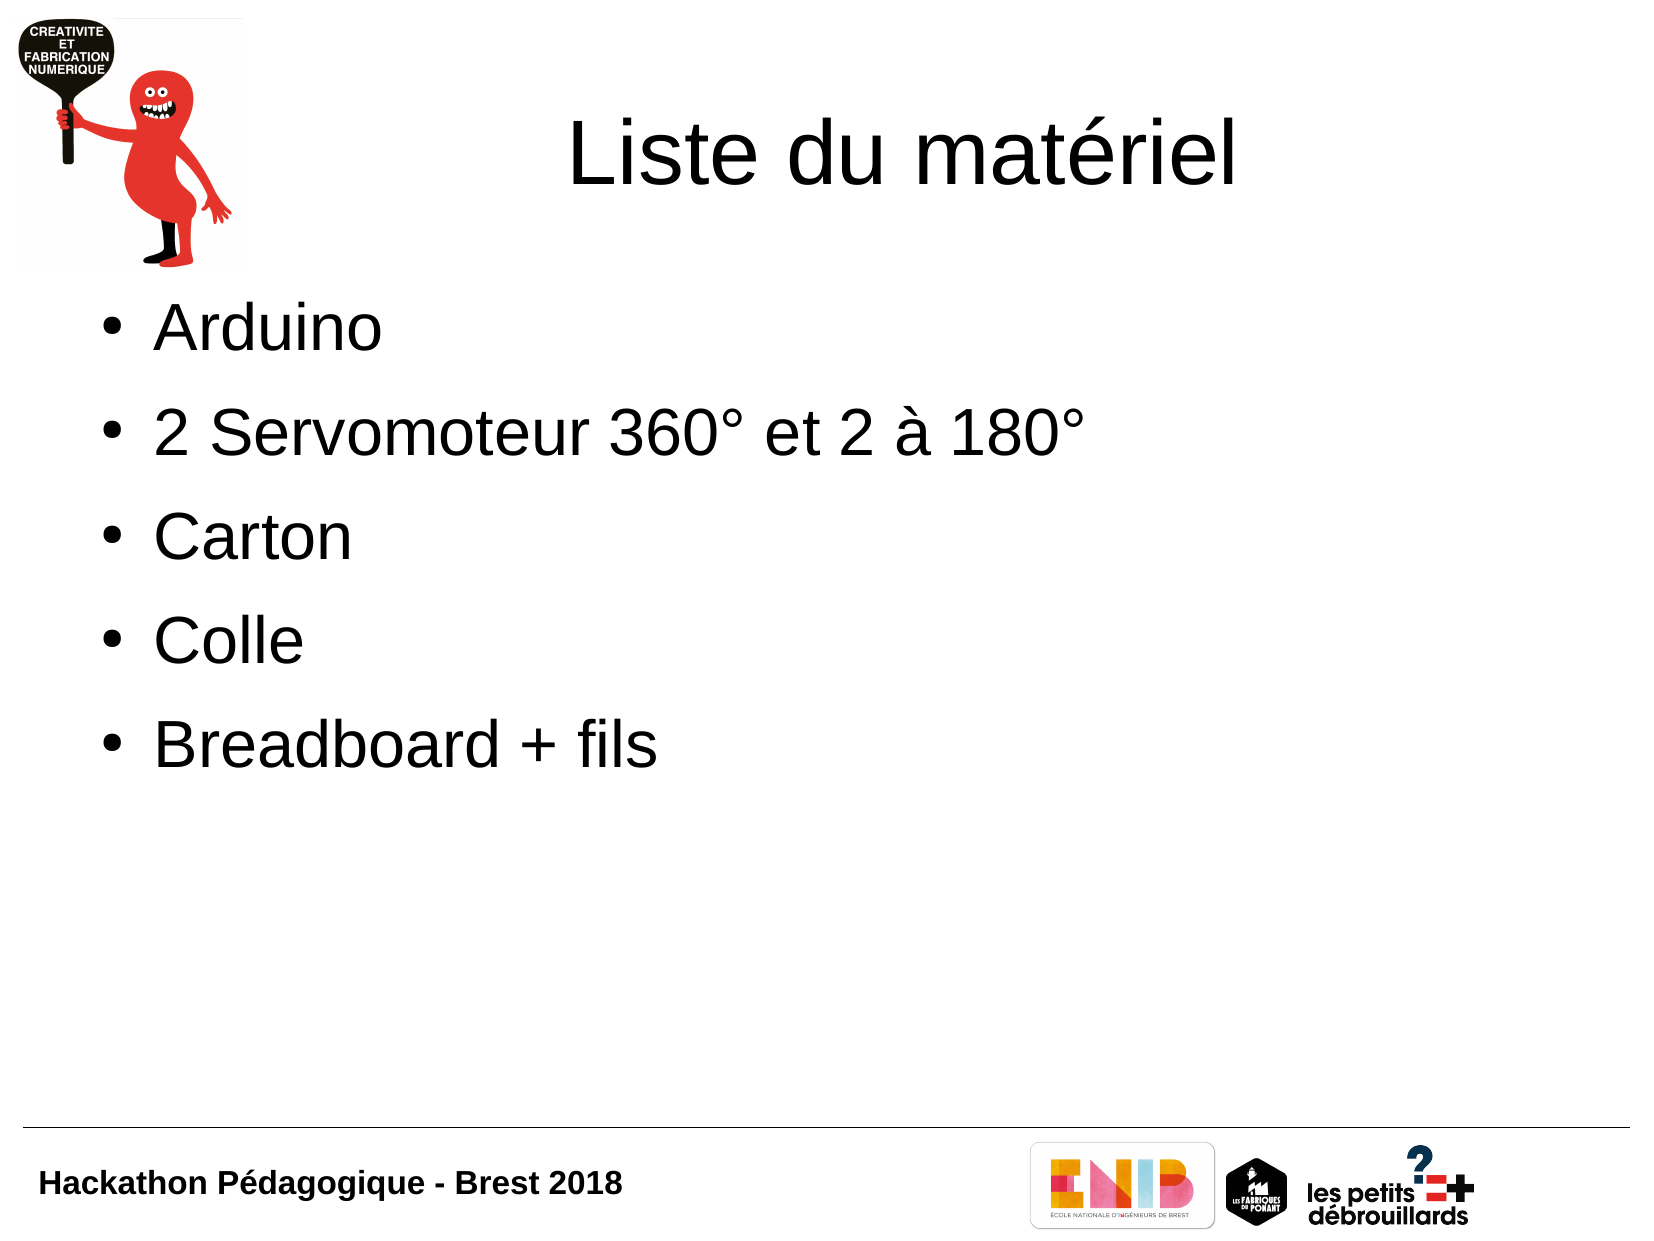

# Liste du matériel
Arduino
2 Servomoteur 360° et 2 à 180°
Carton
Colle
Breadboard + fils
Hackathon Pédagogique - Brest 2018